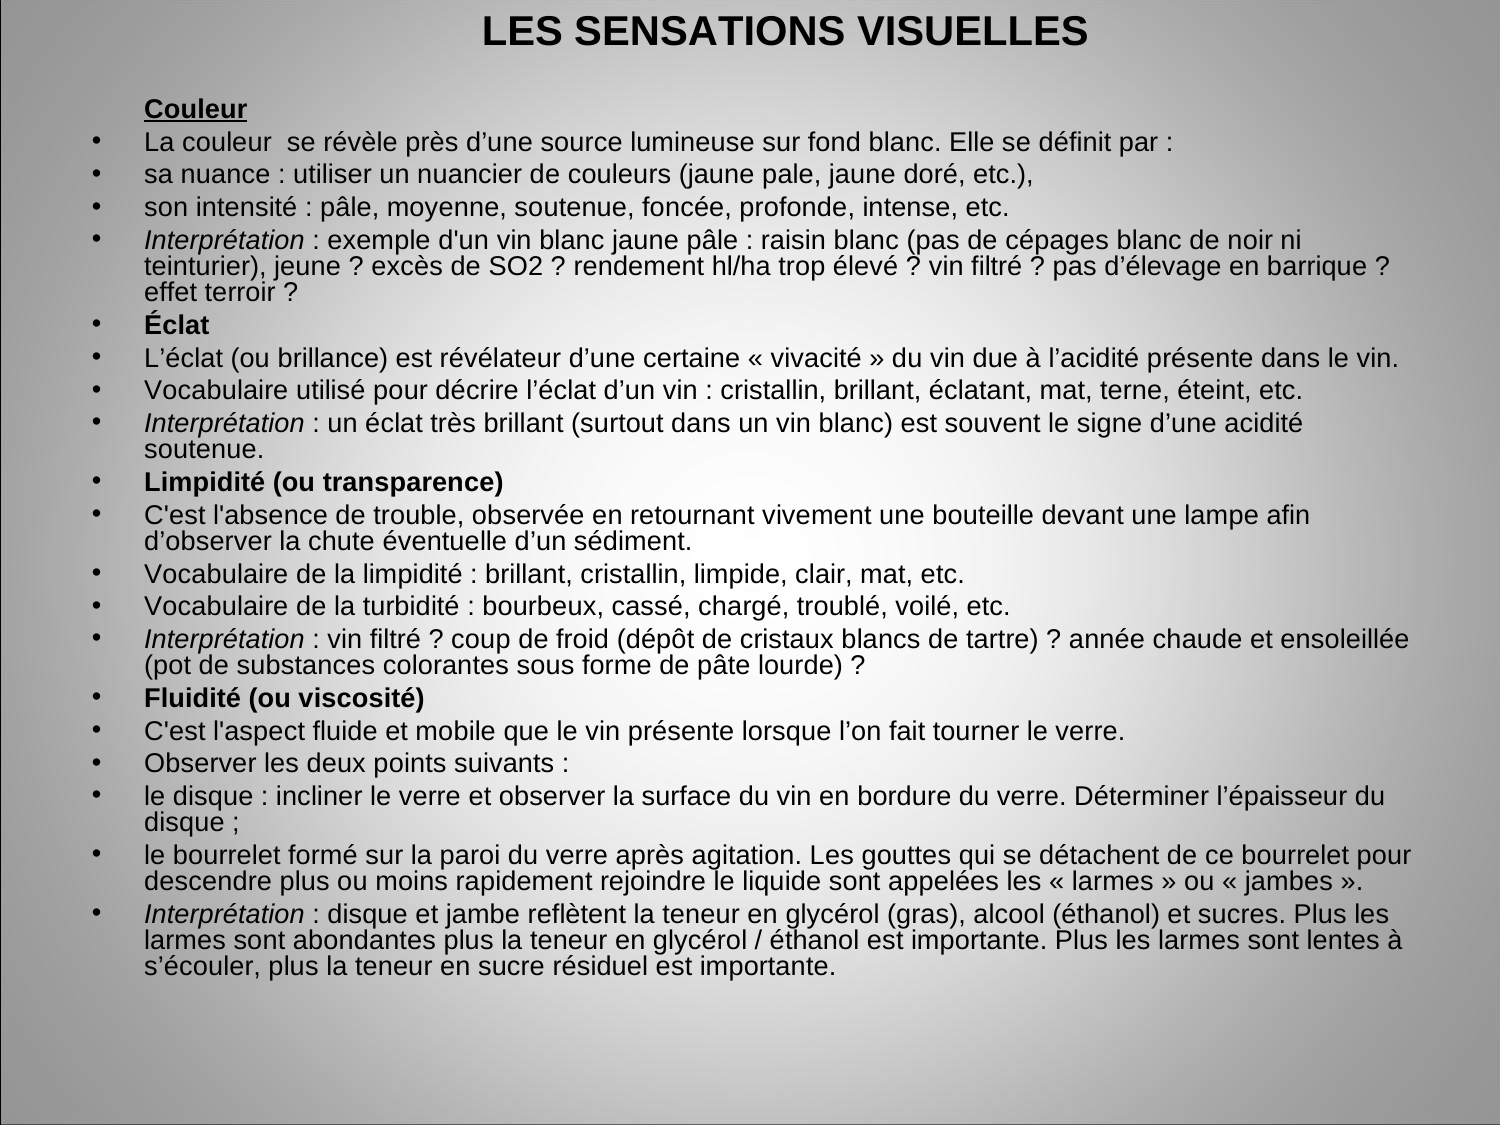

LES SENSATIONS VISUELLES
# Couleur
La couleur se révèle près d’une source lumineuse sur fond blanc. Elle se définit par :
sa nuance : utiliser un nuancier de couleurs (jaune pale, jaune doré, etc.),
son intensité : pâle, moyenne, soutenue, foncée, profonde, intense, etc.
Interprétation : exemple d'un vin blanc jaune pâle : raisin blanc (pas de cépages blanc de noir ni teinturier), jeune ? excès de SO2 ? rendement hl/ha trop élevé ? vin filtré ? pas d’élevage en barrique ? effet terroir ?
Éclat
L’éclat (ou brillance) est révélateur d’une certaine « vivacité » du vin due à l’acidité présente dans le vin.
Vocabulaire utilisé pour décrire l’éclat d’un vin : cristallin, brillant, éclatant, mat, terne, éteint, etc.
Interprétation : un éclat très brillant (surtout dans un vin blanc) est souvent le signe d’une acidité soutenue.
Limpidité (ou transparence)
C'est l'absence de trouble, observée en retournant vivement une bouteille devant une lampe afin d’observer la chute éventuelle d’un sédiment.
Vocabulaire de la limpidité : brillant, cristallin, limpide, clair, mat, etc.
Vocabulaire de la turbidité : bourbeux, cassé, chargé, troublé, voilé, etc.
Interprétation : vin filtré ? coup de froid (dépôt de cristaux blancs de tartre) ? année chaude et ensoleillée (pot de substances colorantes sous forme de pâte lourde) ?
Fluidité (ou viscosité)
C'est l'aspect fluide et mobile que le vin présente lorsque l’on fait tourner le verre.
Observer les deux points suivants :
le disque : incliner le verre et observer la surface du vin en bordure du verre. Déterminer l’épaisseur du disque ;
le bourrelet formé sur la paroi du verre après agitation. Les gouttes qui se détachent de ce bourrelet pour descendre plus ou moins rapidement rejoindre le liquide sont appelées les « larmes » ou « jambes ».
Interprétation : disque et jambe reflètent la teneur en glycérol (gras), alcool (éthanol) et sucres. Plus les larmes sont abondantes plus la teneur en glycérol / éthanol est importante. Plus les larmes sont lentes à s’écouler, plus la teneur en sucre résiduel est importante.